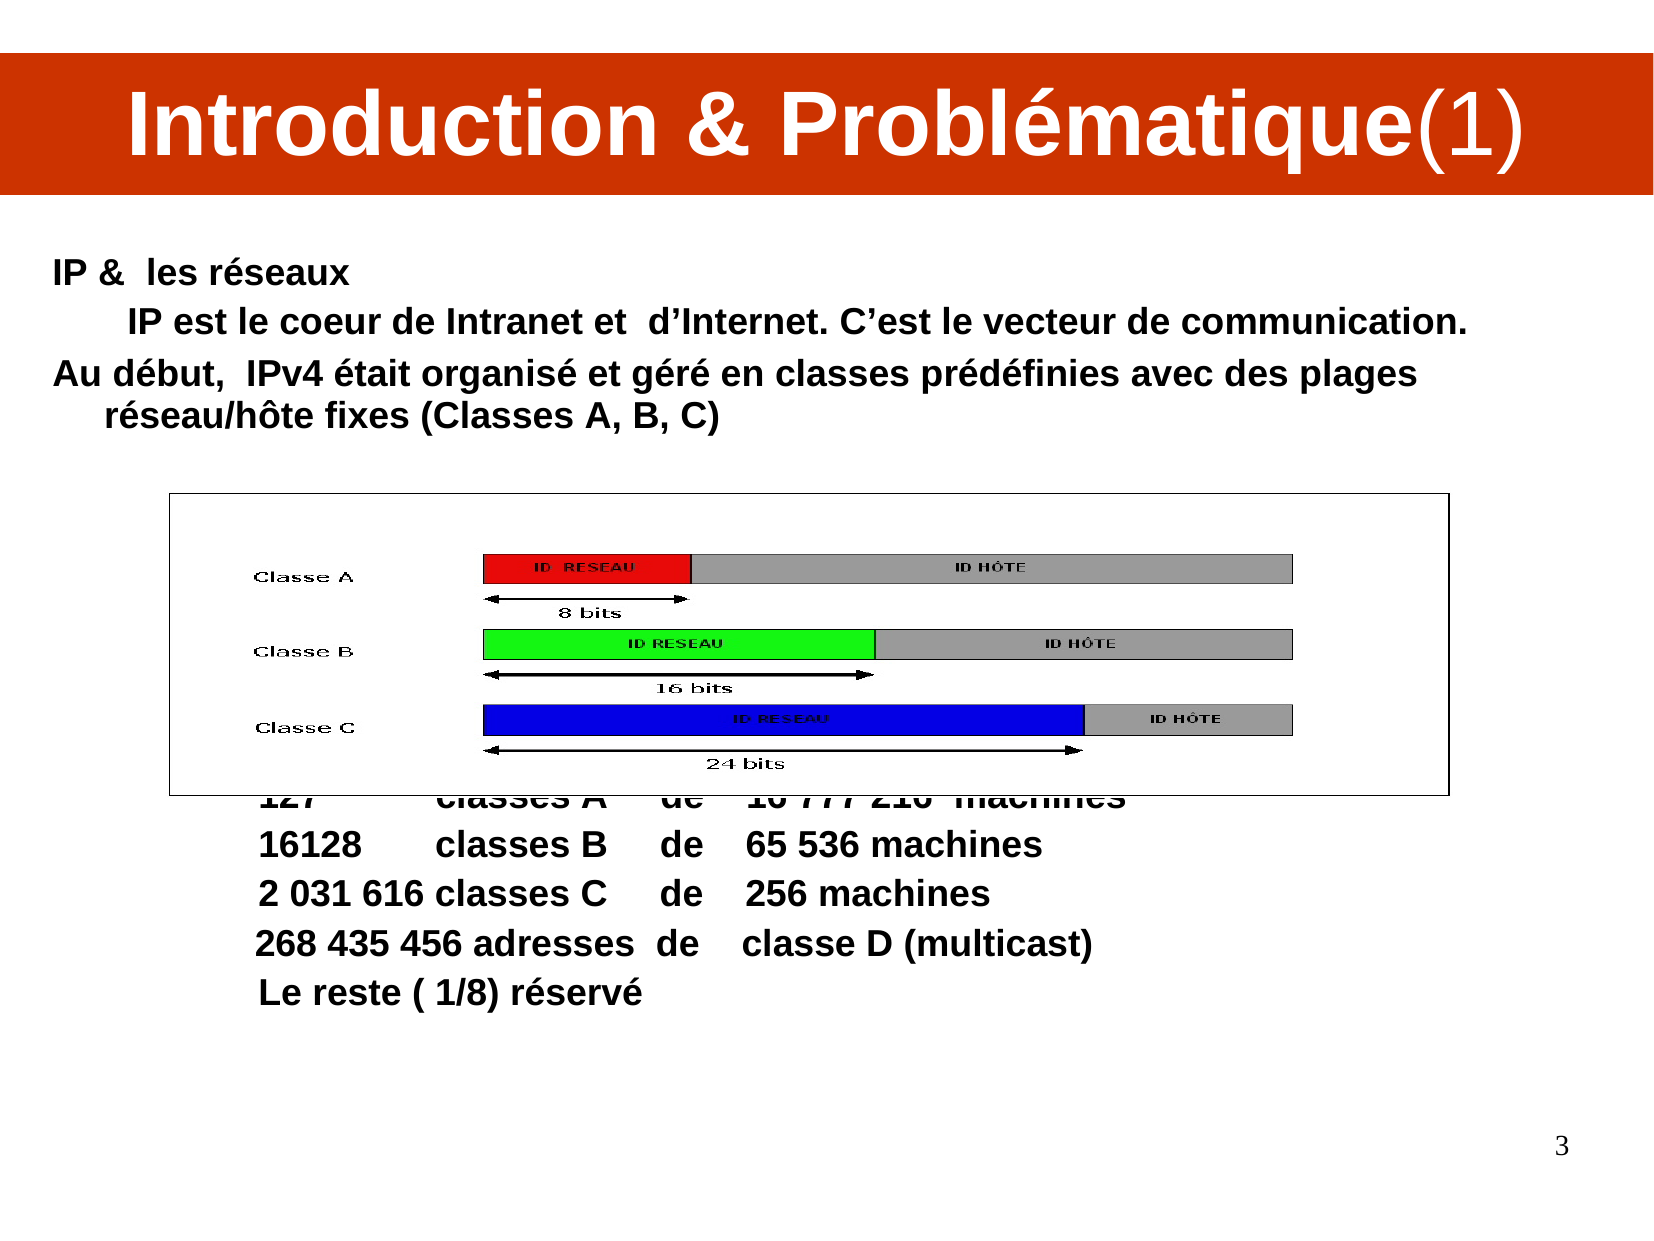

# Introduction & Problématique(1)‏
IP & les réseaux
IP est le coeur de Intranet et d’Internet. C’est le vecteur de communication.
Au début, IPv4 était organisé et géré en classes prédéfinies avec des plages réseau/hôte fixes (Classes A, B, C)‏
		127 classes A de 16 777 216 machines
		16128 classes B de 65 536 machines
		2 031 616 classes C de 256 machines
 268 435 456 adresses de classe D (multicast)‏
		Le reste ( 1/8) réservé